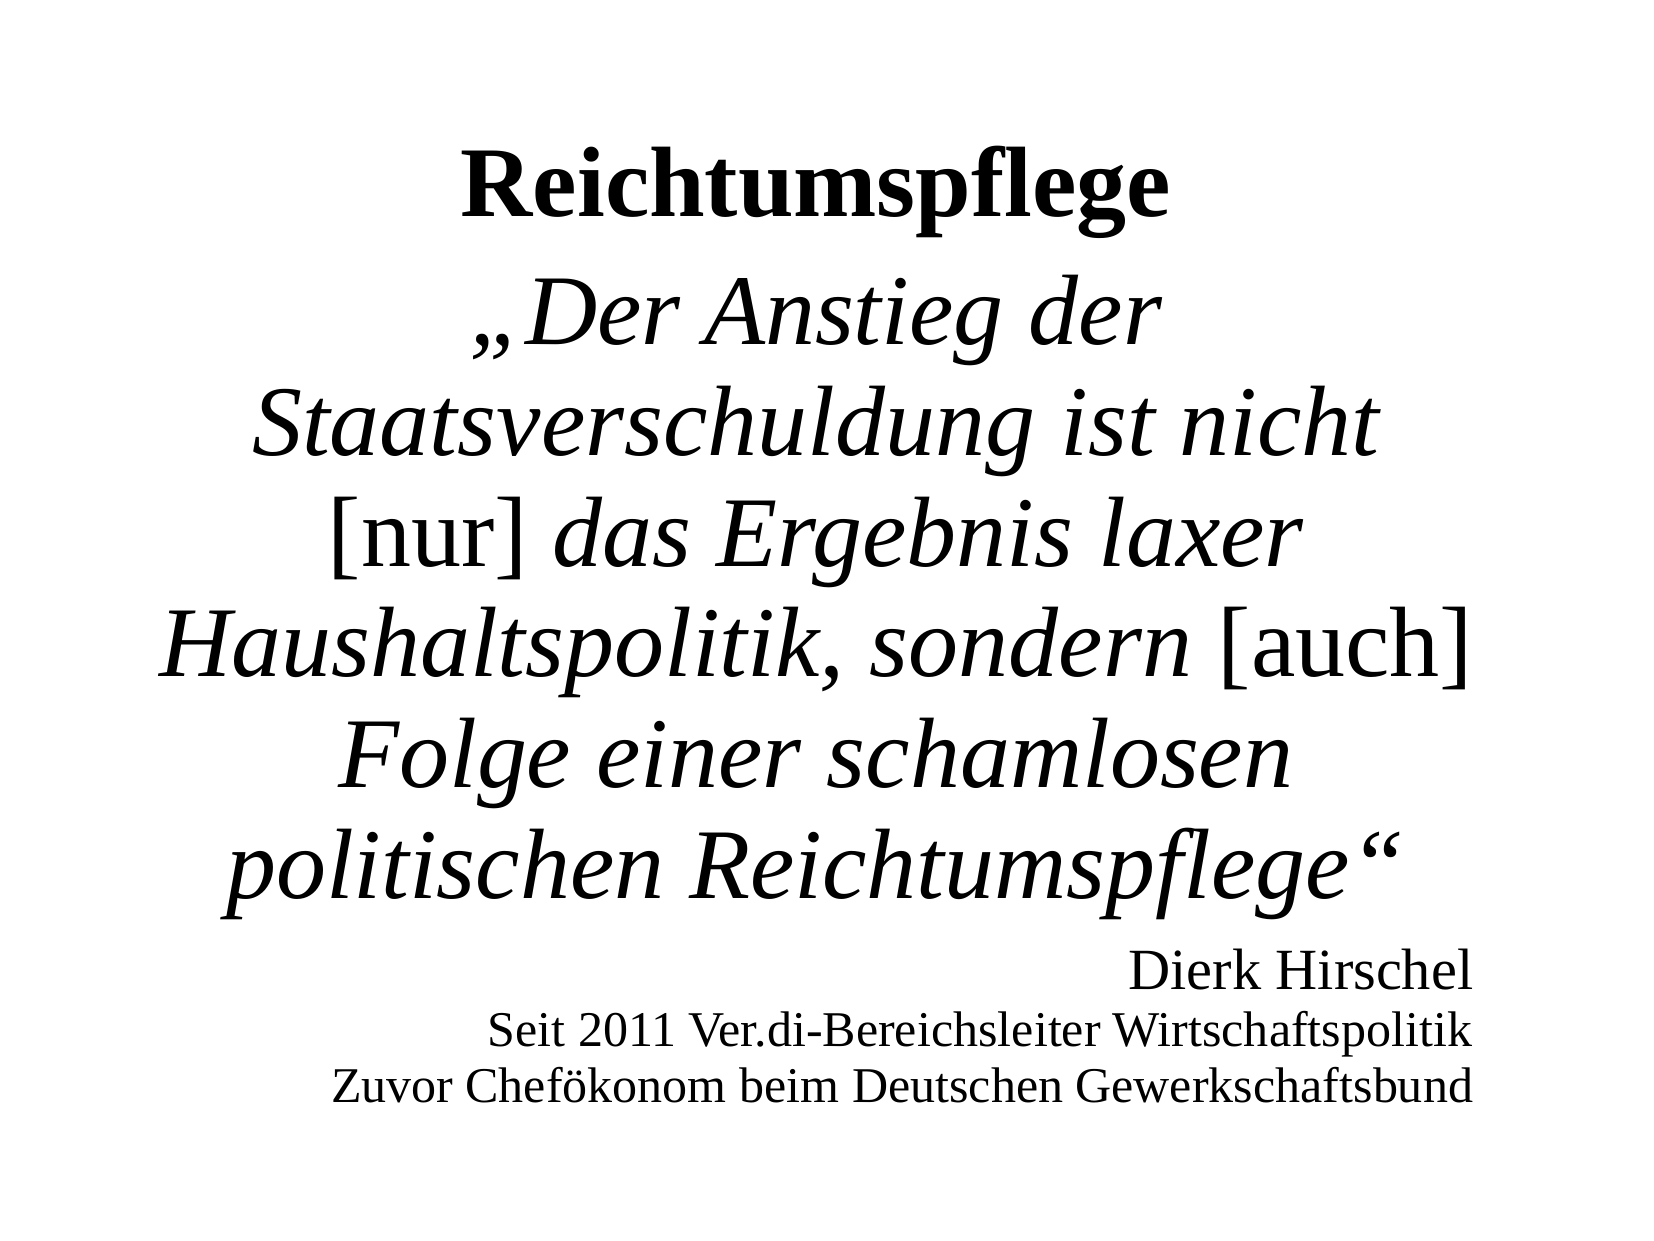

Reichtumspflege
„Der Anstieg der Staatsverschuldung ist nicht [nur] das Ergebnis laxer Haushaltspolitik, sondern [auch] Folge einer schamlosen politischen Reichtumspflege“
Dierk Hirschel
 Seit 2011 Ver.di-Bereichsleiter Wirtschaftspolitik
Zuvor Chefökonom beim Deutschen Gewerkschaftsbund